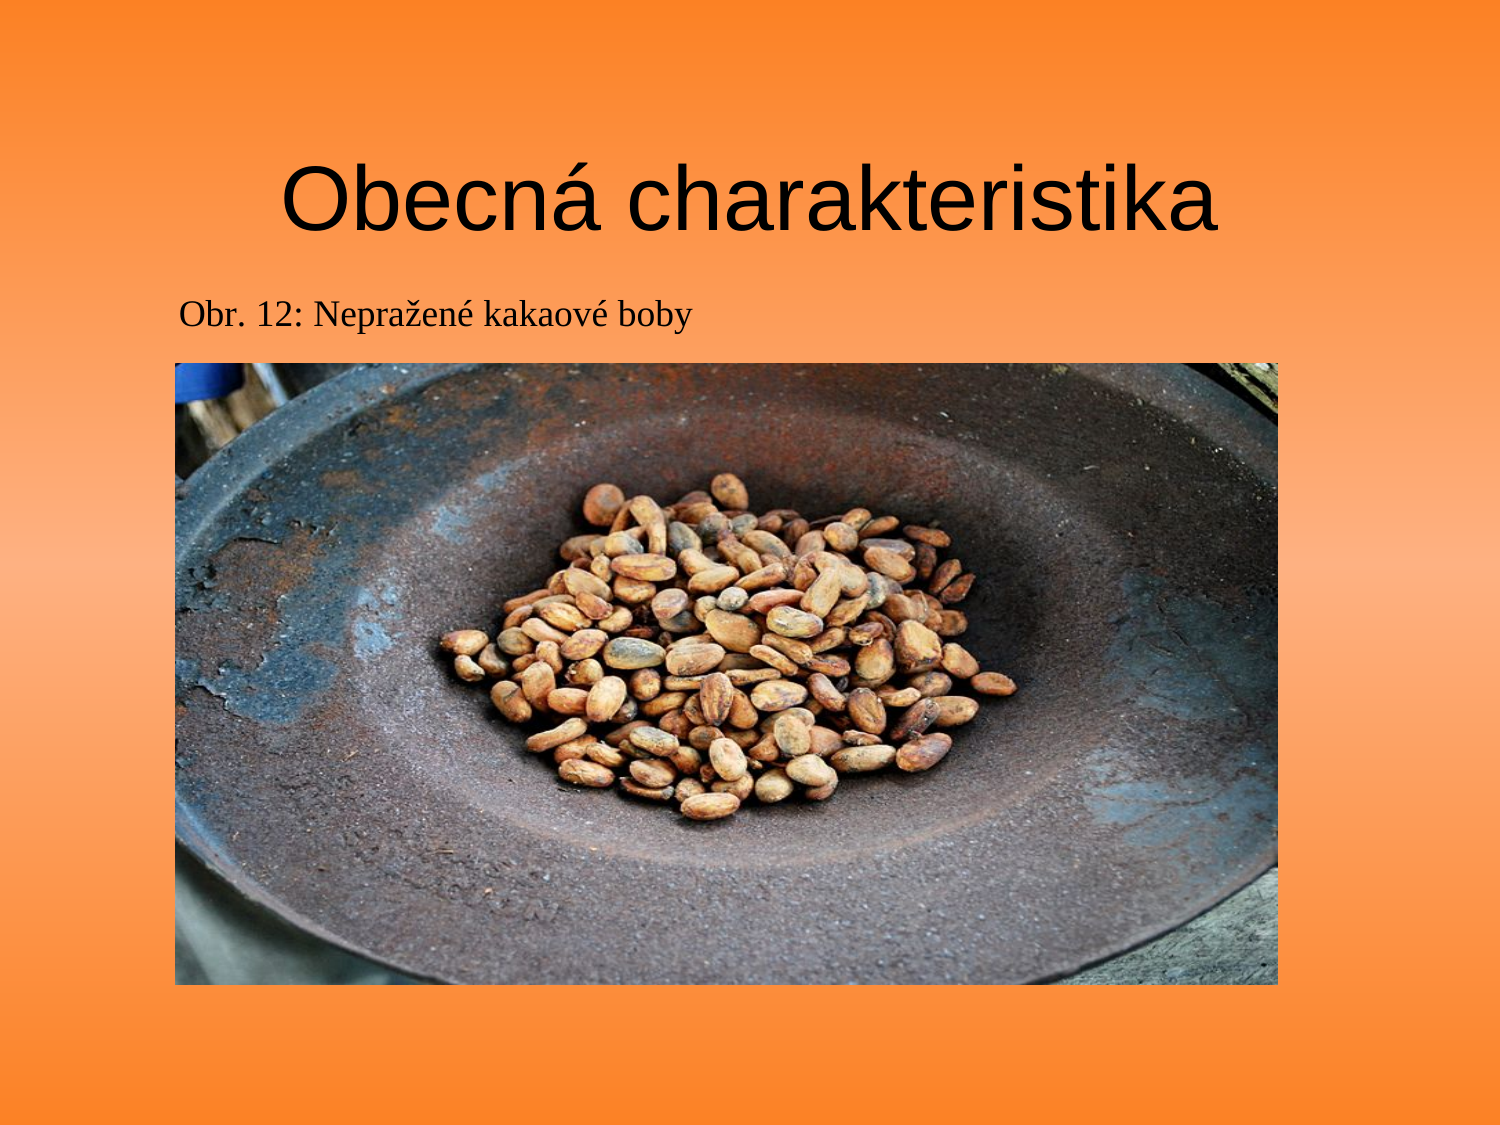

# Obecná charakteristika
Obr. 12: Nepražené kakaové boby